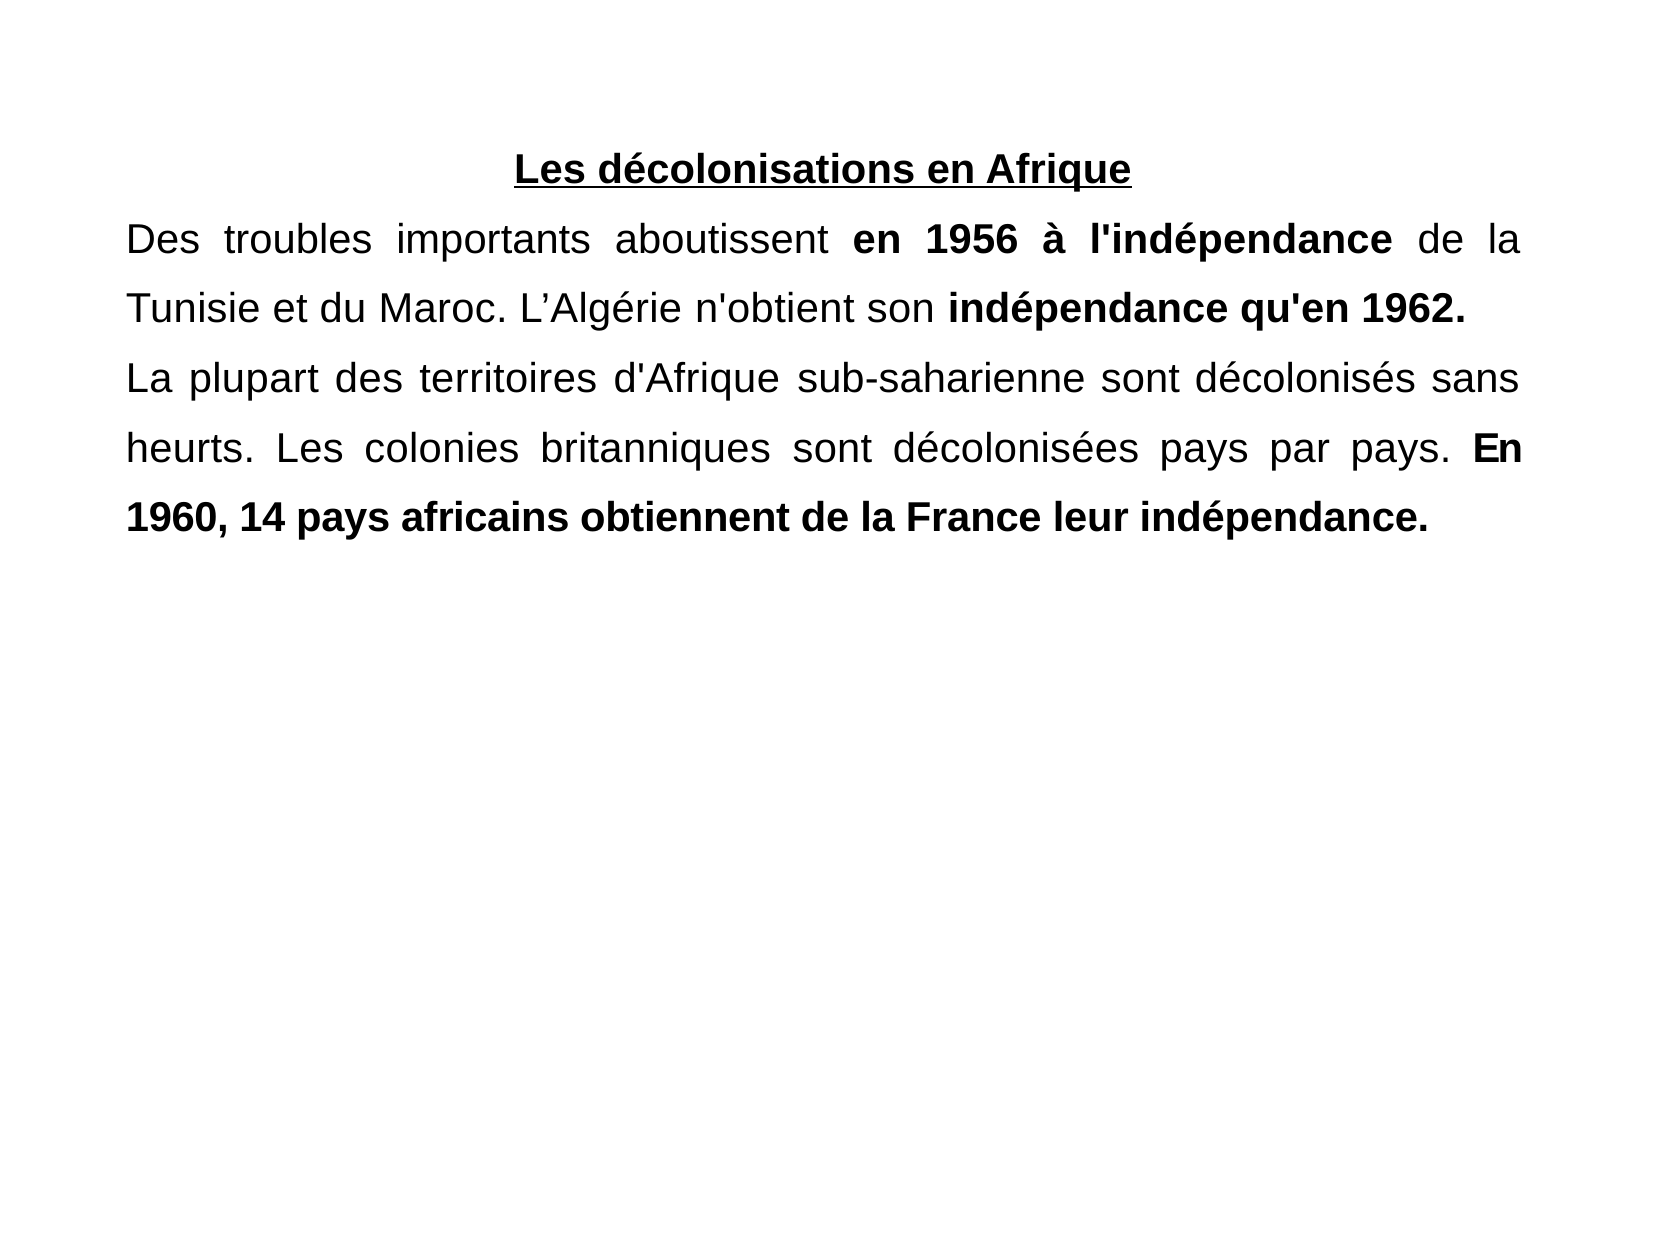

Les décolonisations en Afrique
Des troubles importants aboutissent en 1956 à l'indépendance de la Tunisie et du Maroc. L’Algérie n'obtient son indépendance qu'en 1962.
La plupart des territoires d'Afrique sub-saharienne sont décolonisés sans heurts. Les colonies britanniques sont décolonisées pays par pays. En 1960, 14 pays africains obtiennent de la France leur indépendance.